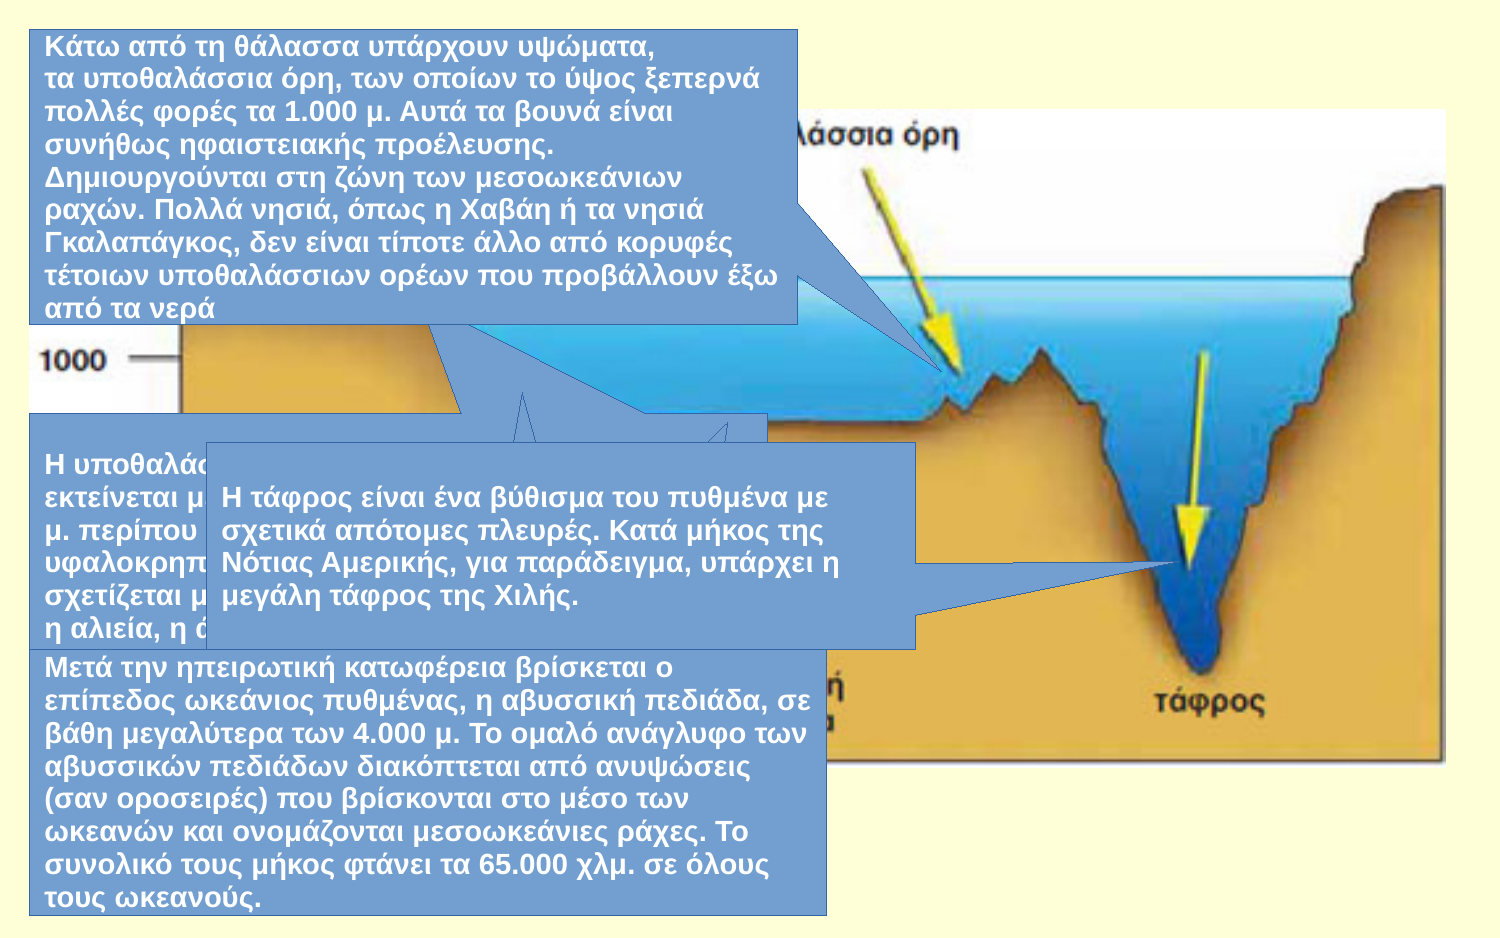

Kάτω από τη θάλασσα υπάρχουν υψώματα, τα υποθαλάσσια όρη, των οποίων το ύψος ξεπερνά πολλές φορές τα 1.000 μ. Αυτά τα βουνά είναι συνήθως ηφαιστειακής προέλευσης. Δημιουργούνται στη ζώνη των μεσοωκεάνιων ραχών. Πολλά νησιά, όπως η Χαβάη ή τα νησιά Γκαλαπάγκος, δεν είναι τίποτε άλλο από κορυφές τέτοιων υποθαλάσσιων ορέων που προβάλλουν έξω από τα νερά
H υποθαλάσσια προέκταση της ξηράς που εκτείνεται με μικρή κλίση μέχρι βάθος των 150-200 μ. περίπου αποτελεί την υφαλοκρηπίδα. Η υφαλοκρηπίδα έχει οικονομική σημασία, επειδή σχετίζεται με δραστηριότητες του ανθρώπου όπως η αλιεία, η άντληση πετρελαίου κ.ά.
H τάφρος είναι ένα βύθισμα του πυθμένα με σχετικά απότομες πλευρές. Κατά μήκος της Νότιας Αμερικής, για παράδειγμα, υπάρχει η μεγάλη τάφρος της Χιλής.
Mετά την ηπειρωτική κατωφέρεια βρίσκεται ο επίπεδος ωκεάνιος πυθμένας, η αβυσσική πεδιάδα, σε βάθη μεγαλύτερα των 4.000 μ. Το ομαλό ανάγλυφο των αβυσσικών πεδιάδων διακόπτεται από ανυψώσεις (σαν οροσειρές) που βρίσκονται στο μέσο των ωκεανών και ονομάζονται μεσοωκεάνιες ράχες. Το συνολικό τους μήκος φτάνει τα 65.000 χλμ. σε όλους τους ωκεανούς.
H ηπειρωτική κατωφέρεια αρχίζει από εκεί όπου τελειώνει η υφαλοκρηπίδα, φτάνει σε μεγάλα βάθη (συνήθως μεγαλύτερα των 1.000 μ.) και είναι απότομη με μεγάλες κλίσεις.